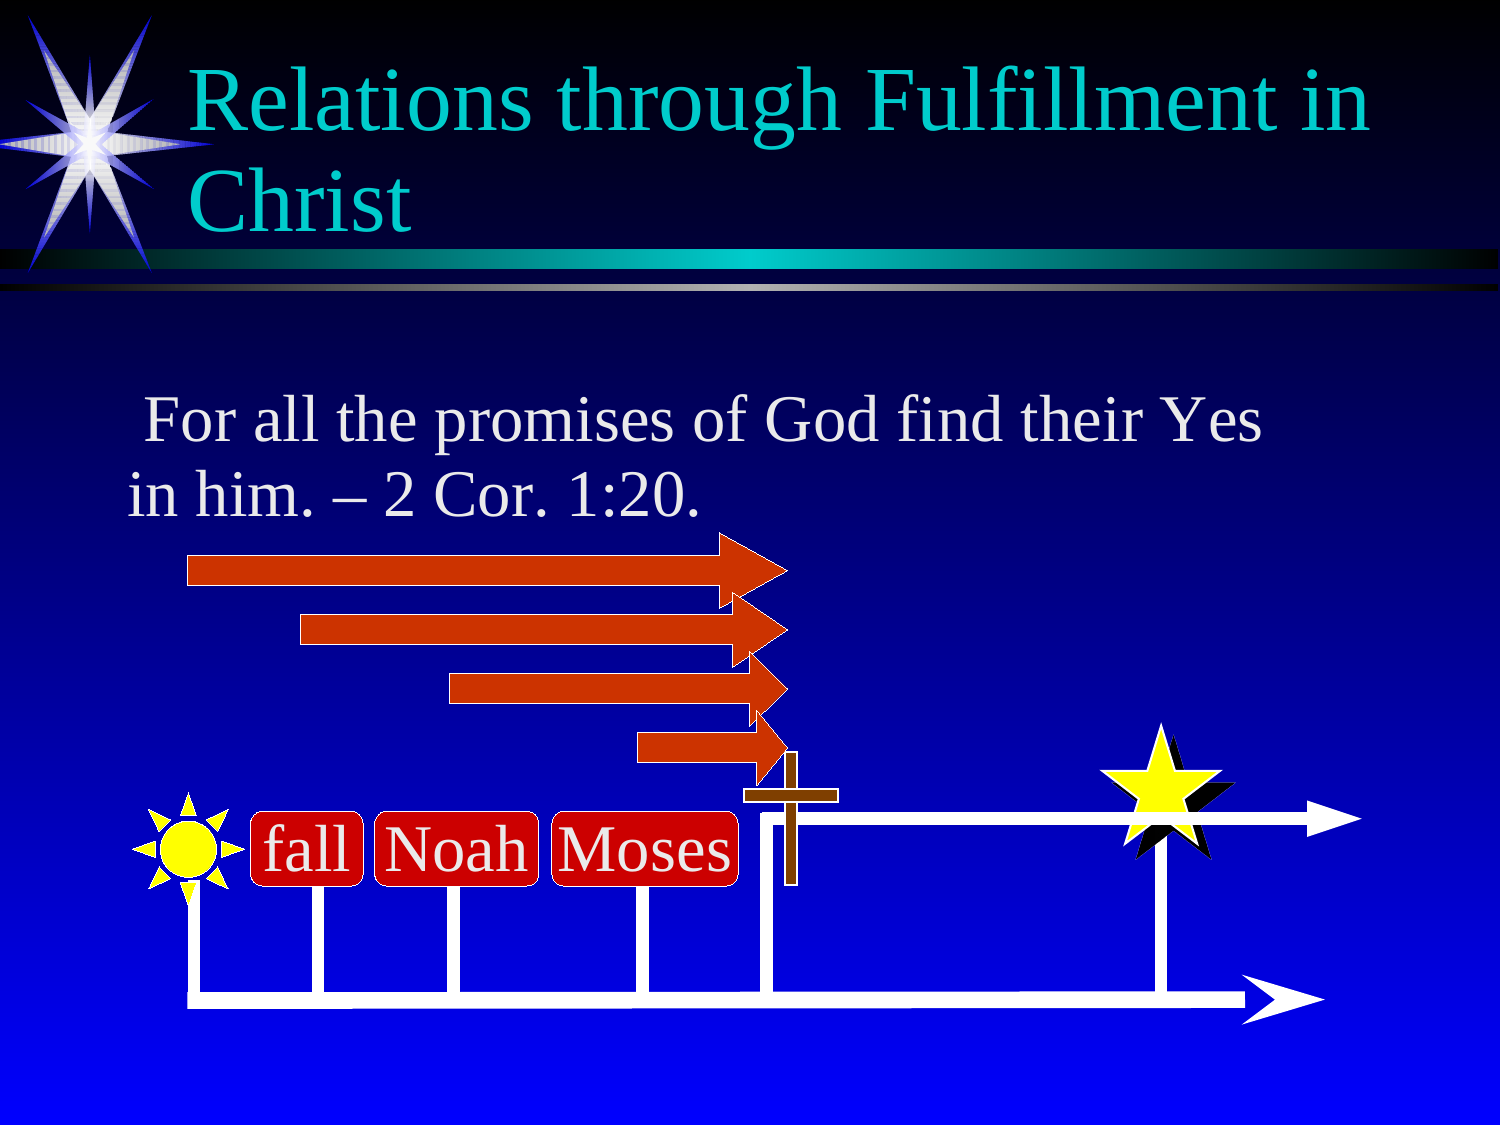

# Relations through Fulfillment in Christ
 For all the promises of God find their Yes in him. – 2 Cor. 1:20.
fall
Noah
Moses